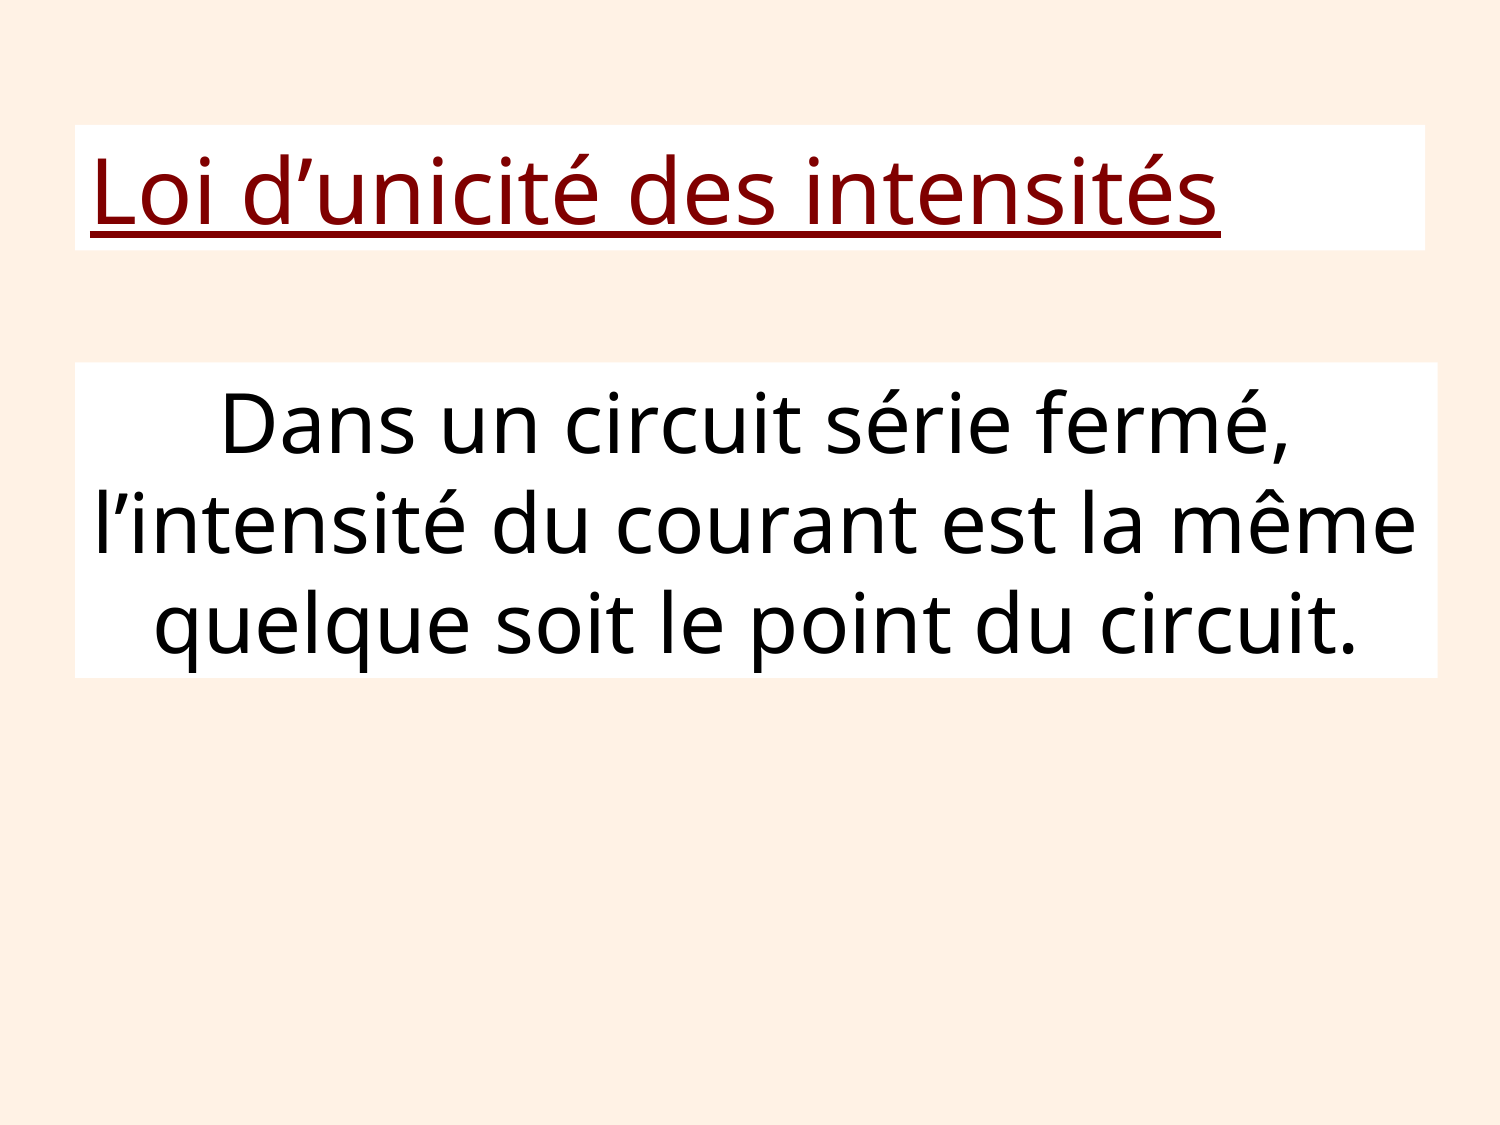

Loi d’unicité des intensités
Dans un circuit série fermé, l’intensité du courant est la même quelque soit le point du circuit.